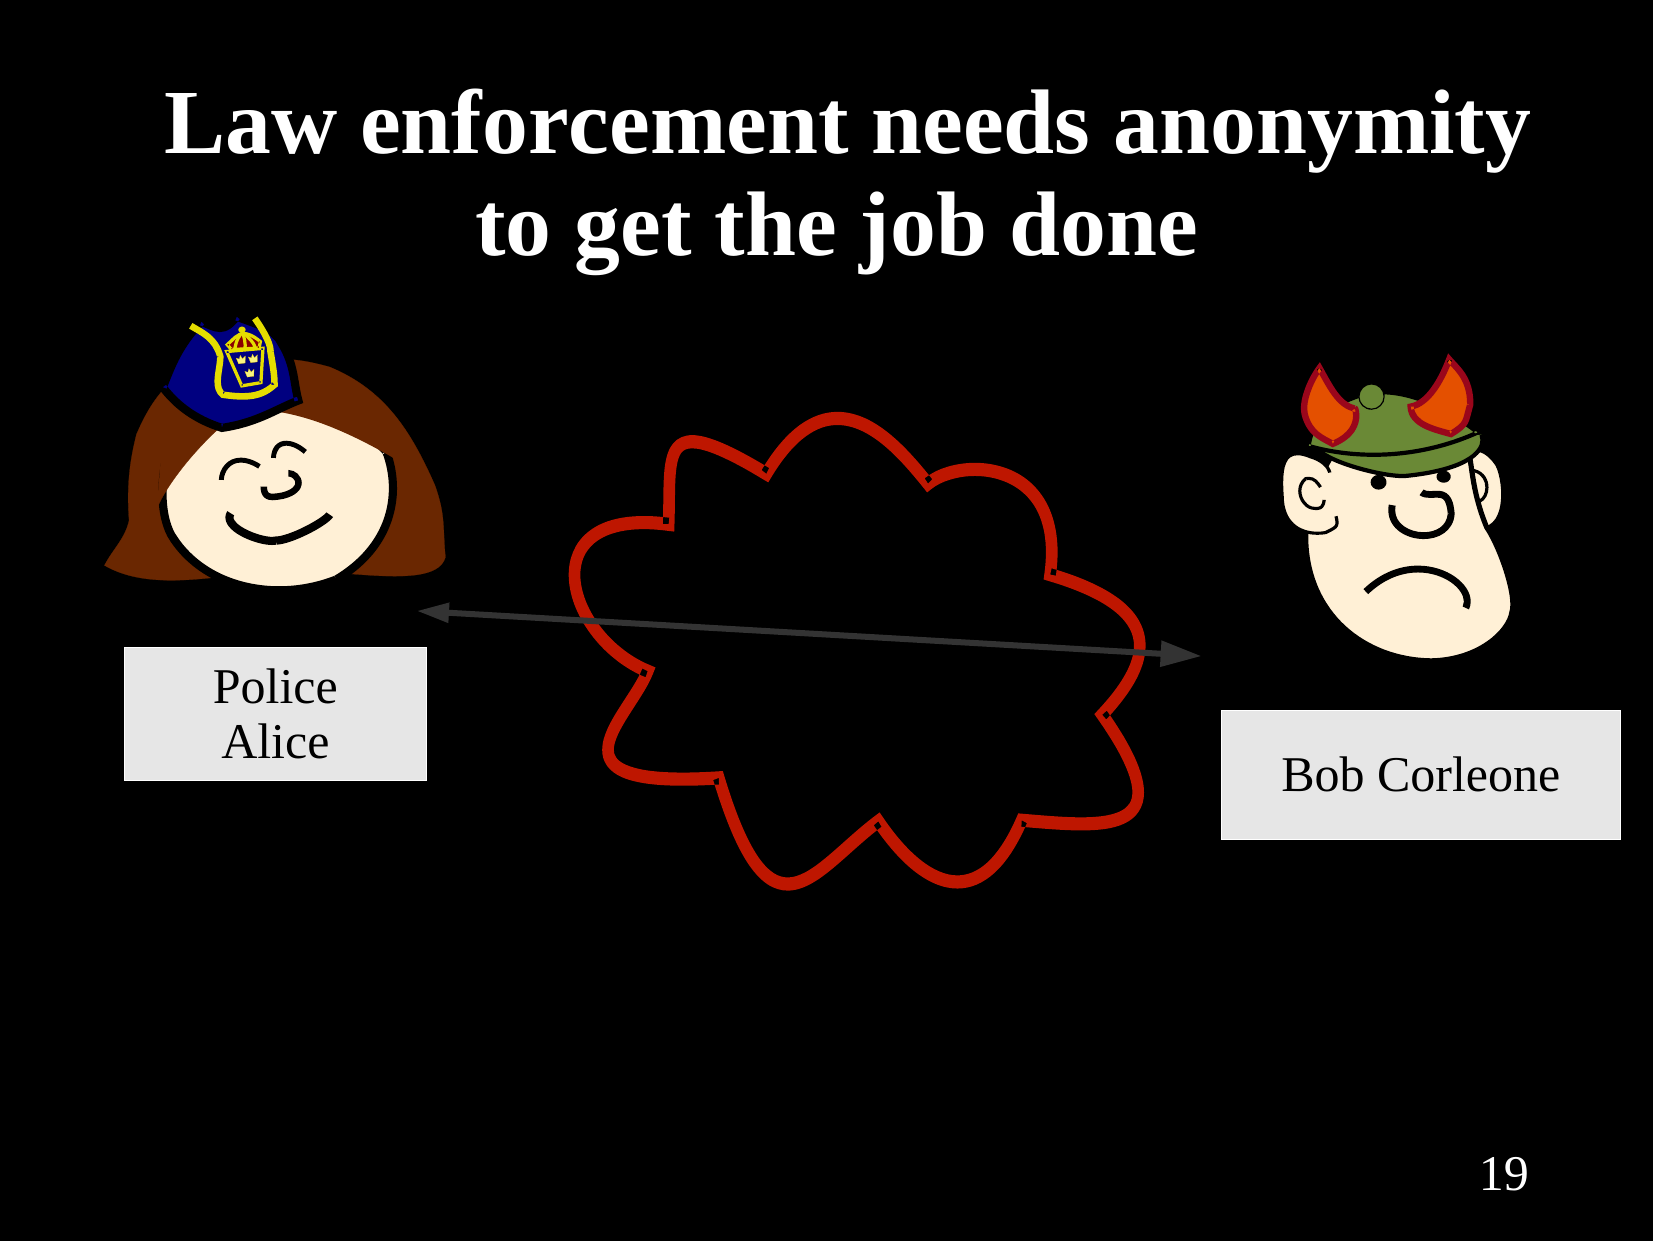

Law enforcement needs anonymity to get the job done
Police
Alice
Bob Corleone